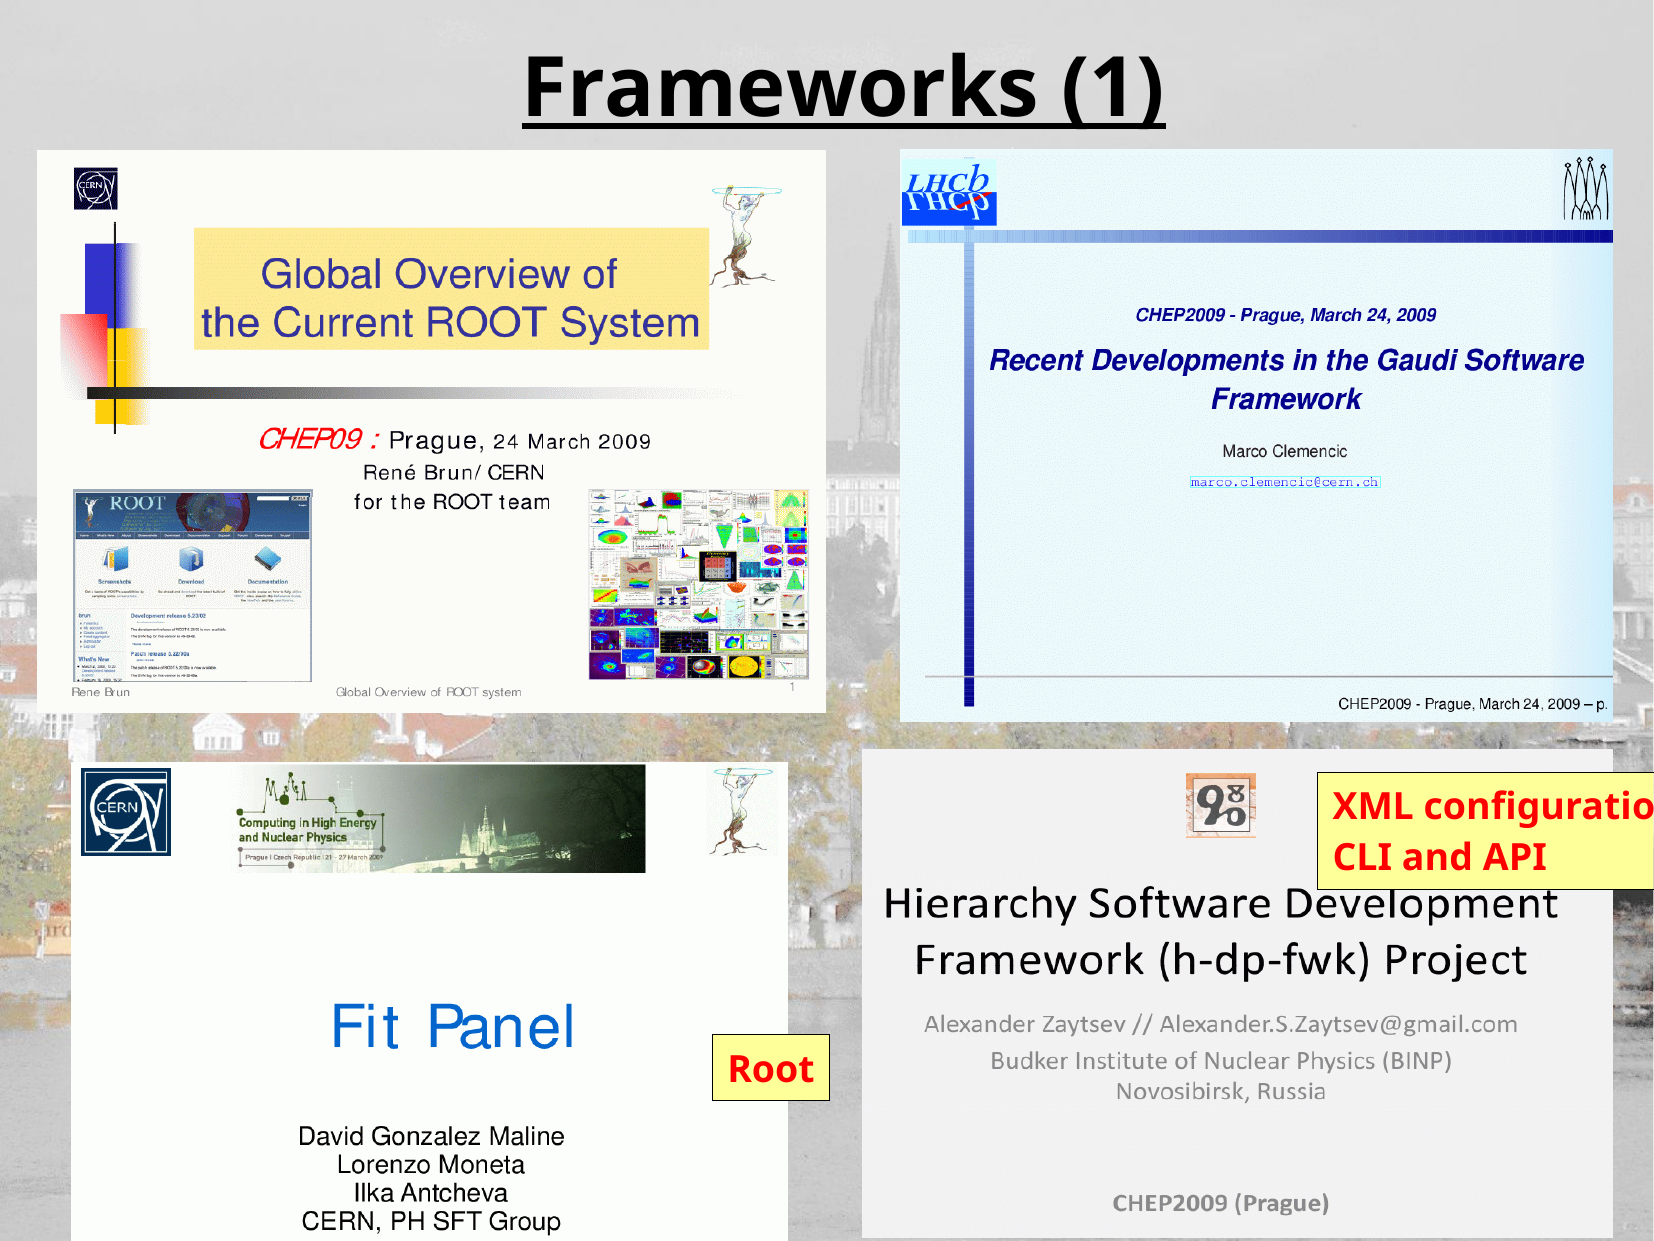

# Frameworks (1)
XML configuration
CLI and API
Root